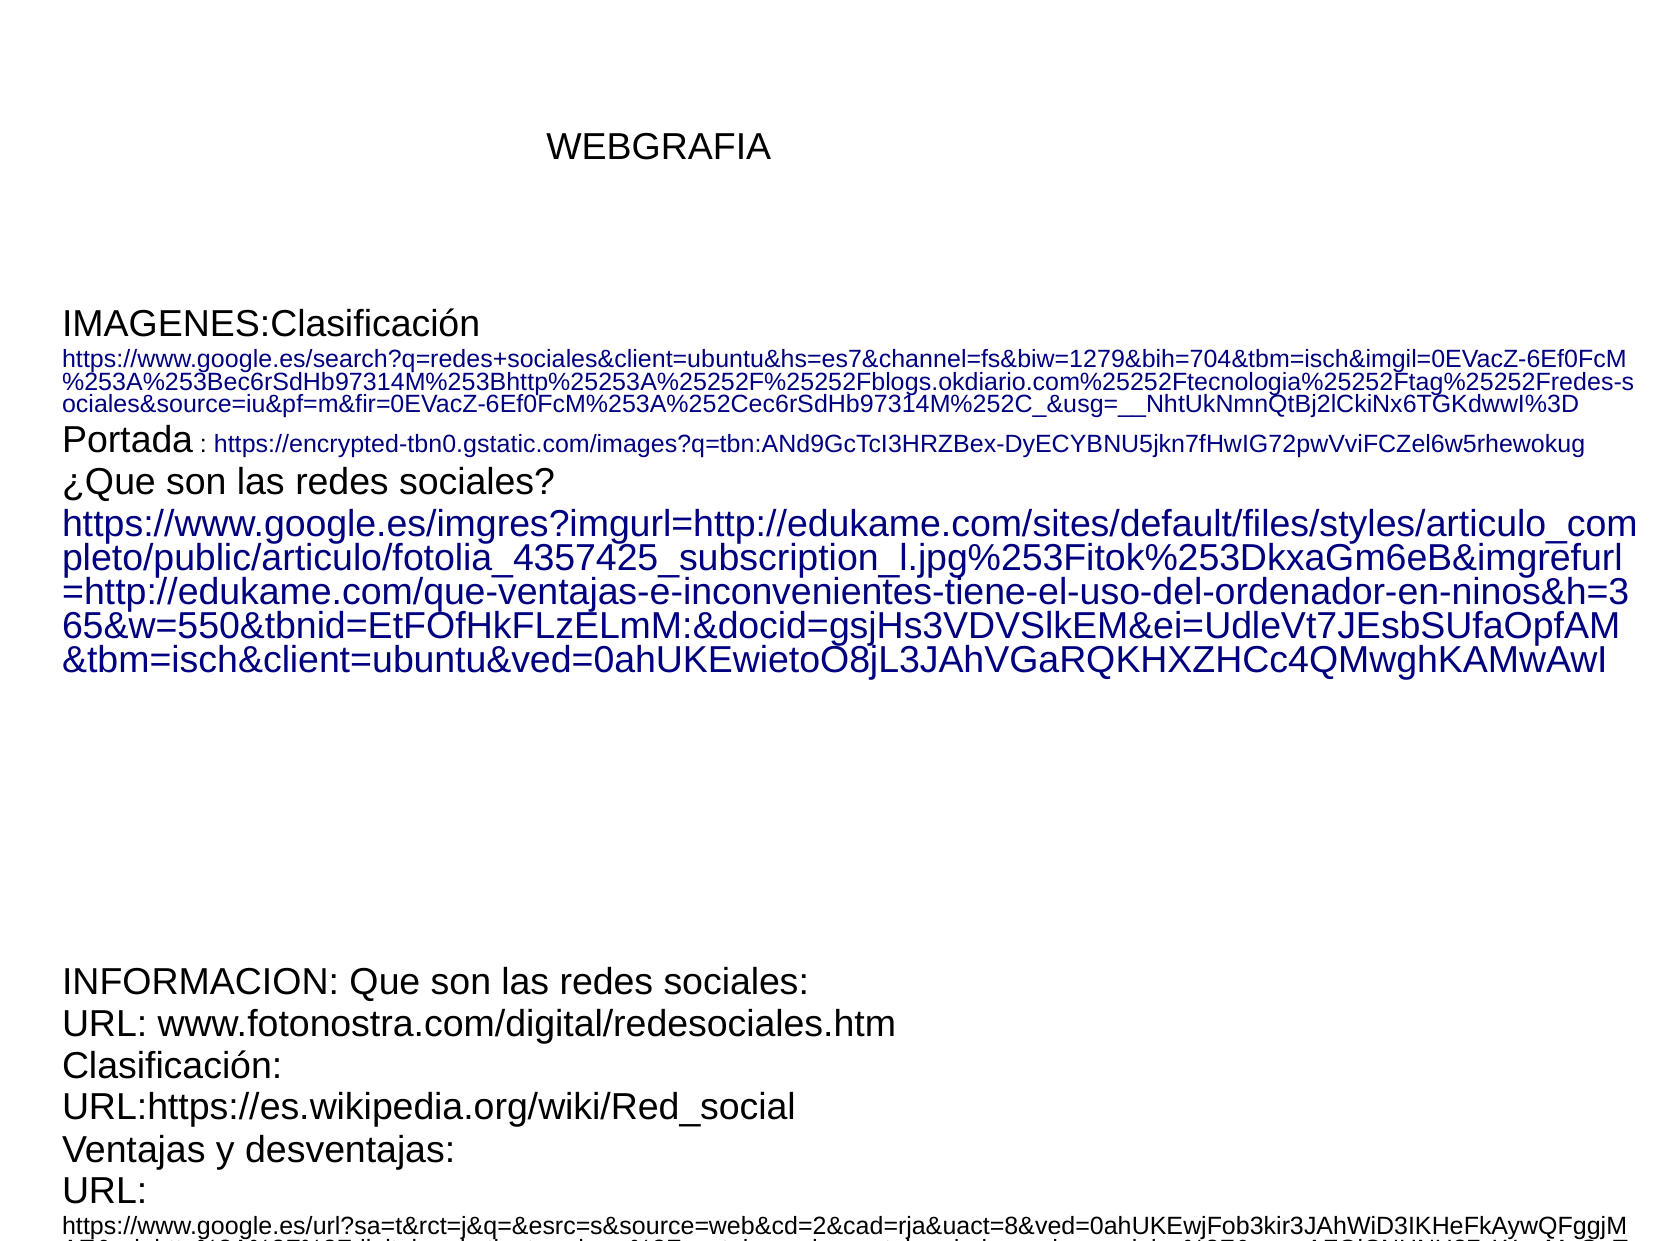

WEBGRAFIA
IMAGENES:Clasificaciónhttps://www.google.es/search?q=redes+sociales&client=ubuntu&hs=es7&channel=fs&biw=1279&bih=704&tbm=isch&imgil=0EVacZ-6Ef0FcM%253A%253Bec6rSdHb97314M%253Bhttp%25253A%25252F%25252Fblogs.okdiario.com%25252Ftecnologia%25252Ftag%25252Fredes-sociales&source=iu&pf=m&fir=0EVacZ-6Ef0FcM%253A%252Cec6rSdHb97314M%252C_&usg=__NhtUkNmnQtBj2lCkiNx6TGKdwwI%3D
Portada : https://encrypted-tbn0.gstatic.com/images?q=tbn:ANd9GcTcI3HRZBex-DyECYBNU5jkn7fHwIG72pwVviFCZel6w5rhewokug
¿Que son las redes sociales?https://www.google.es/imgres?imgurl=http://edukame.com/sites/default/files/styles/articulo_completo/public/articulo/fotolia_4357425_subscription_l.jpg%253Fitok%253DkxaGm6eB&imgrefurl=http://edukame.com/que-ventajas-e-inconvenientes-tiene-el-uso-del-ordenador-en-ninos&h=365&w=550&tbnid=EtFOfHkFLzELmM:&docid=gsjHs3VDVSlkEM&ei=UdleVt7JEsbSUfaOpfAM&tbm=isch&client=ubuntu&ved=0ahUKEwietoO8jL3JAhVGaRQKHXZHCc4QMwghKAMwAwI
INFORMACION: Que son las redes sociales:
URL: www.fotonostra.com/digital/redesociales.htm
Clasificación:
URL:https://es.wikipedia.org/wiki/Red_social
Ventajas y desventajas:
URL:https://www.google.es/url?sa=t&rct=j&q=&esrc=s&source=web&cd=2&cad=rja&uact=8&ved=0ahUKEwjFob3kir3JAhWiD3IKHeFkAywQFggjMAE&url=http%3A%2F%2Fdigitalmarketingtrends.es%2Fventajas-y-desventajas-de-las-redes-sociales%2F&usg=AFQjCNHNH37zWppMuOuTZoqgyQ7FsrM3gg